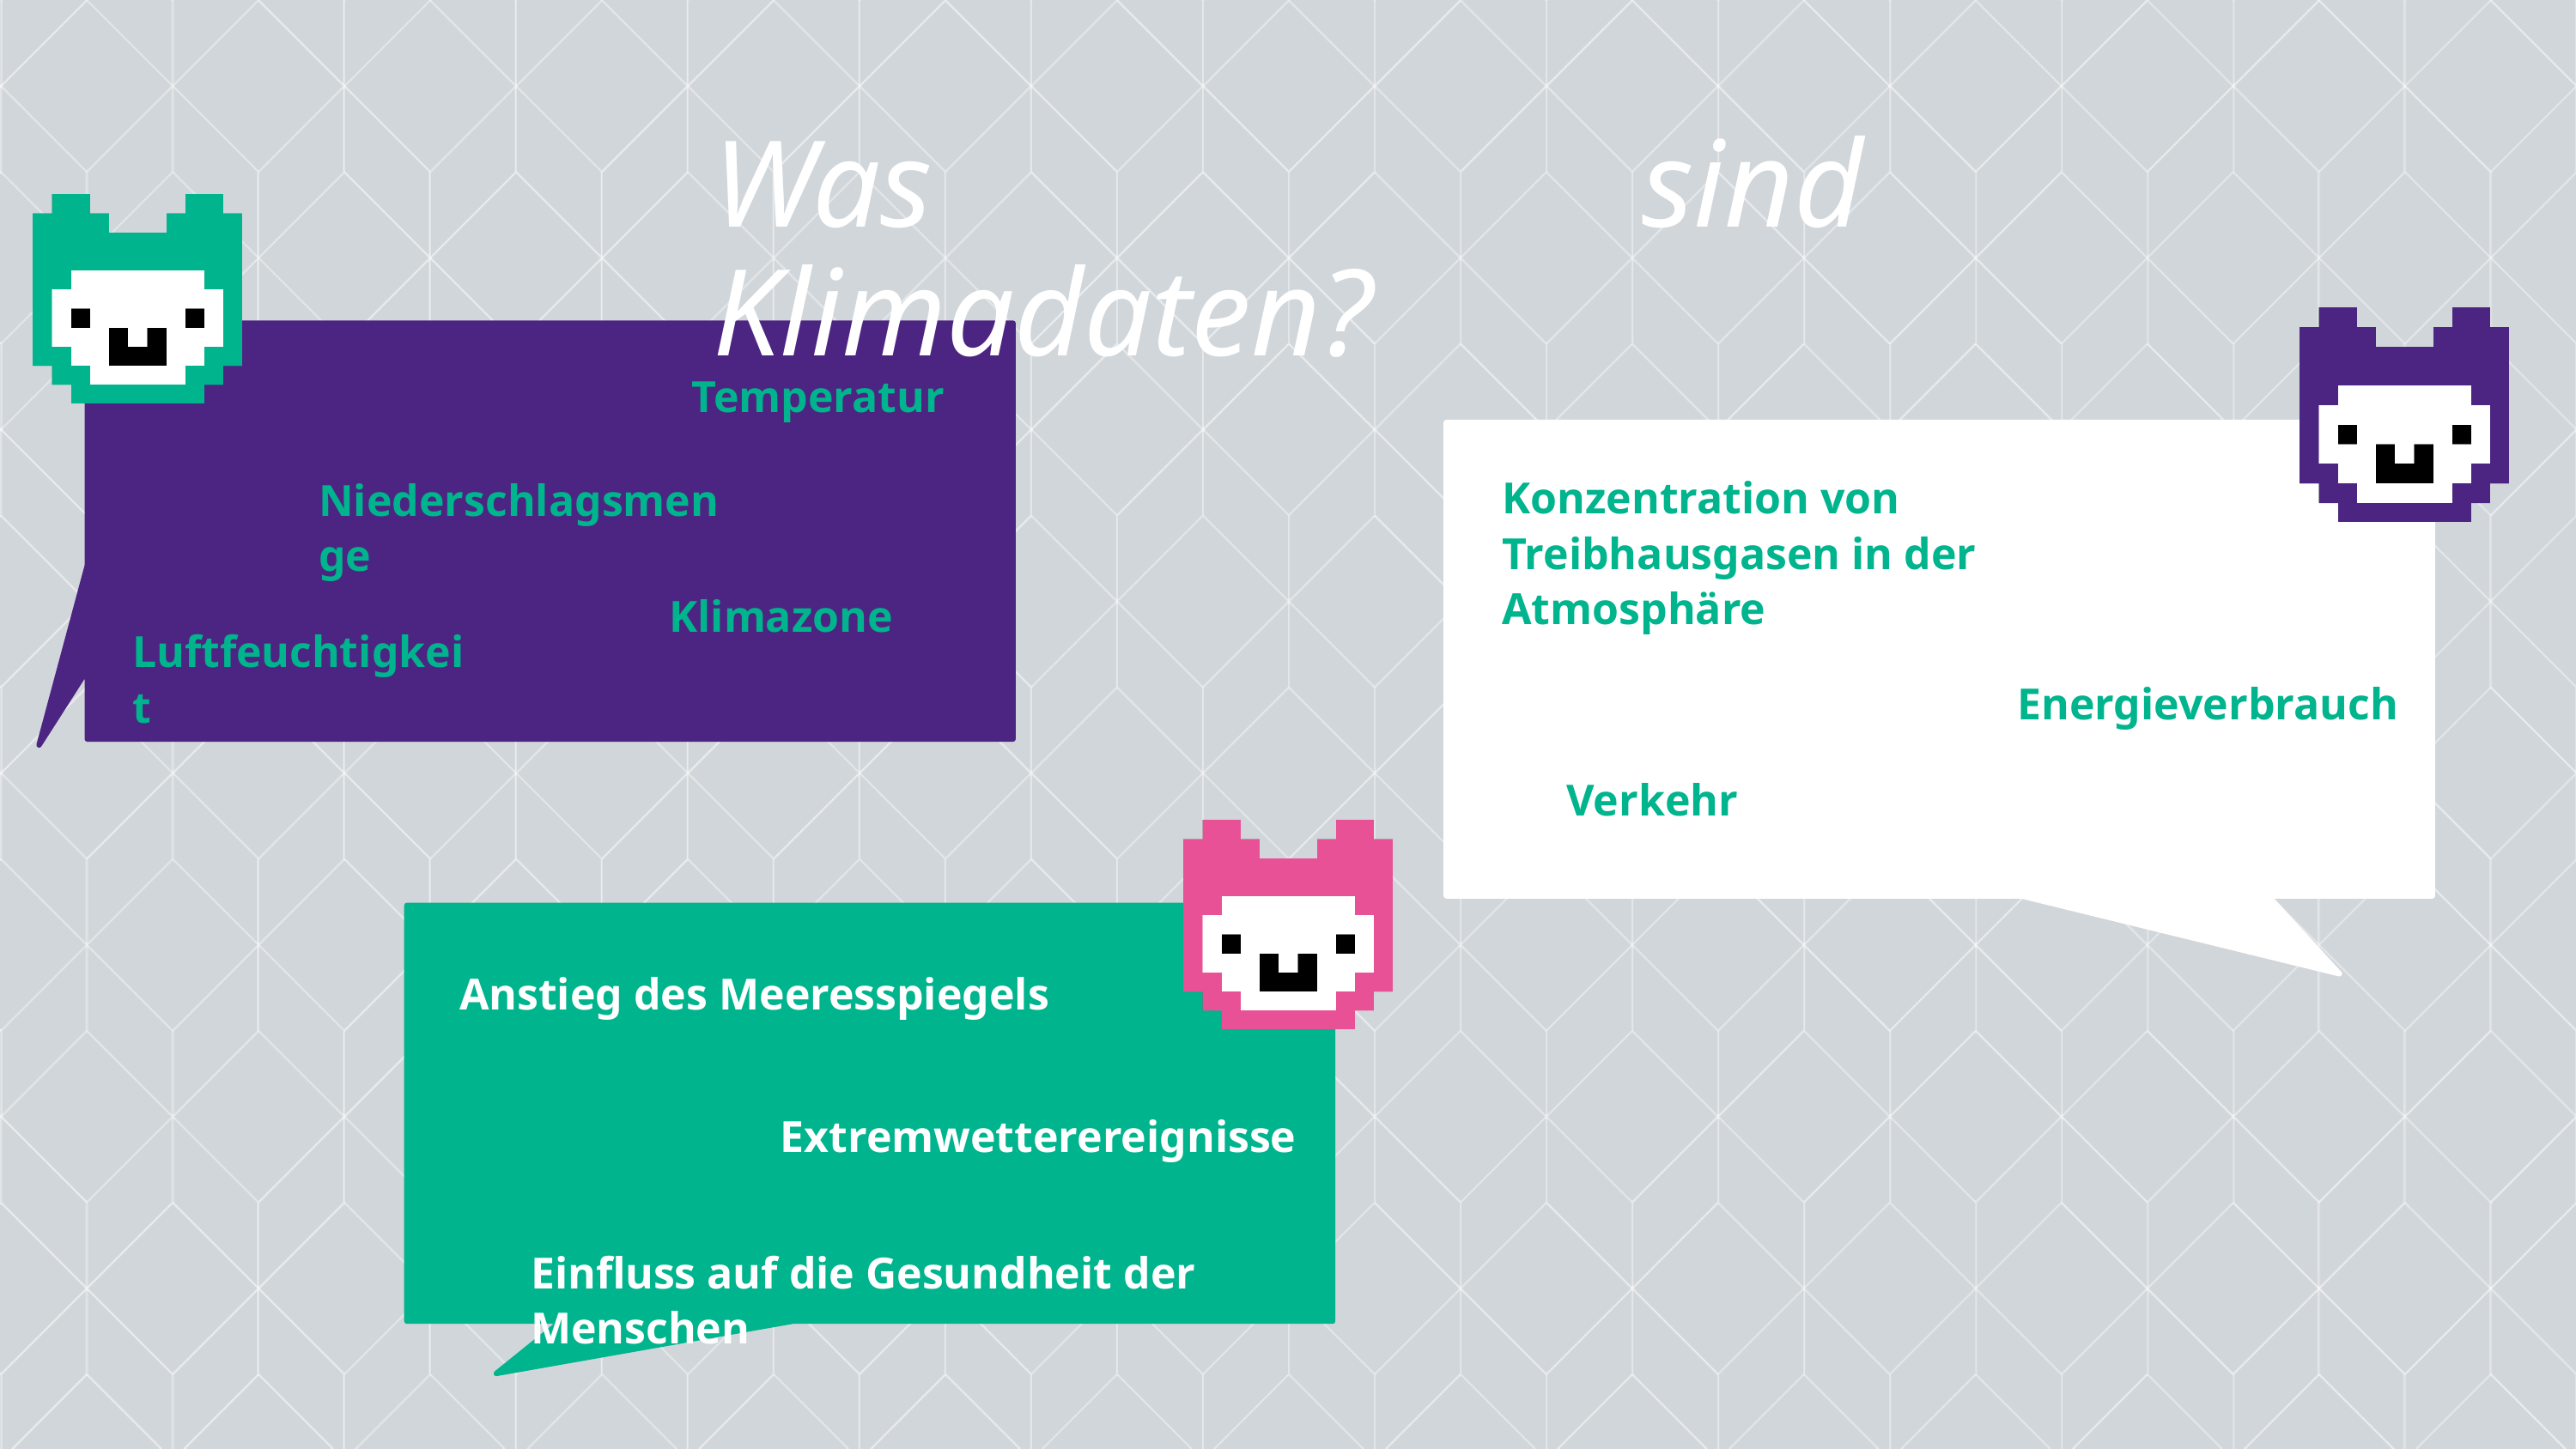

Was sind Klimadaten?
Temperatur
Niederschlagsmenge
Konzentration von Treibhausgasen in der Atmosphäre
Klimazone
Luftfeuchtigkeit
Energieverbrauch
Verkehr
Anstieg des Meeresspiegels
Extremwetterereignisse
Einfluss auf die Gesundheit der Menschen